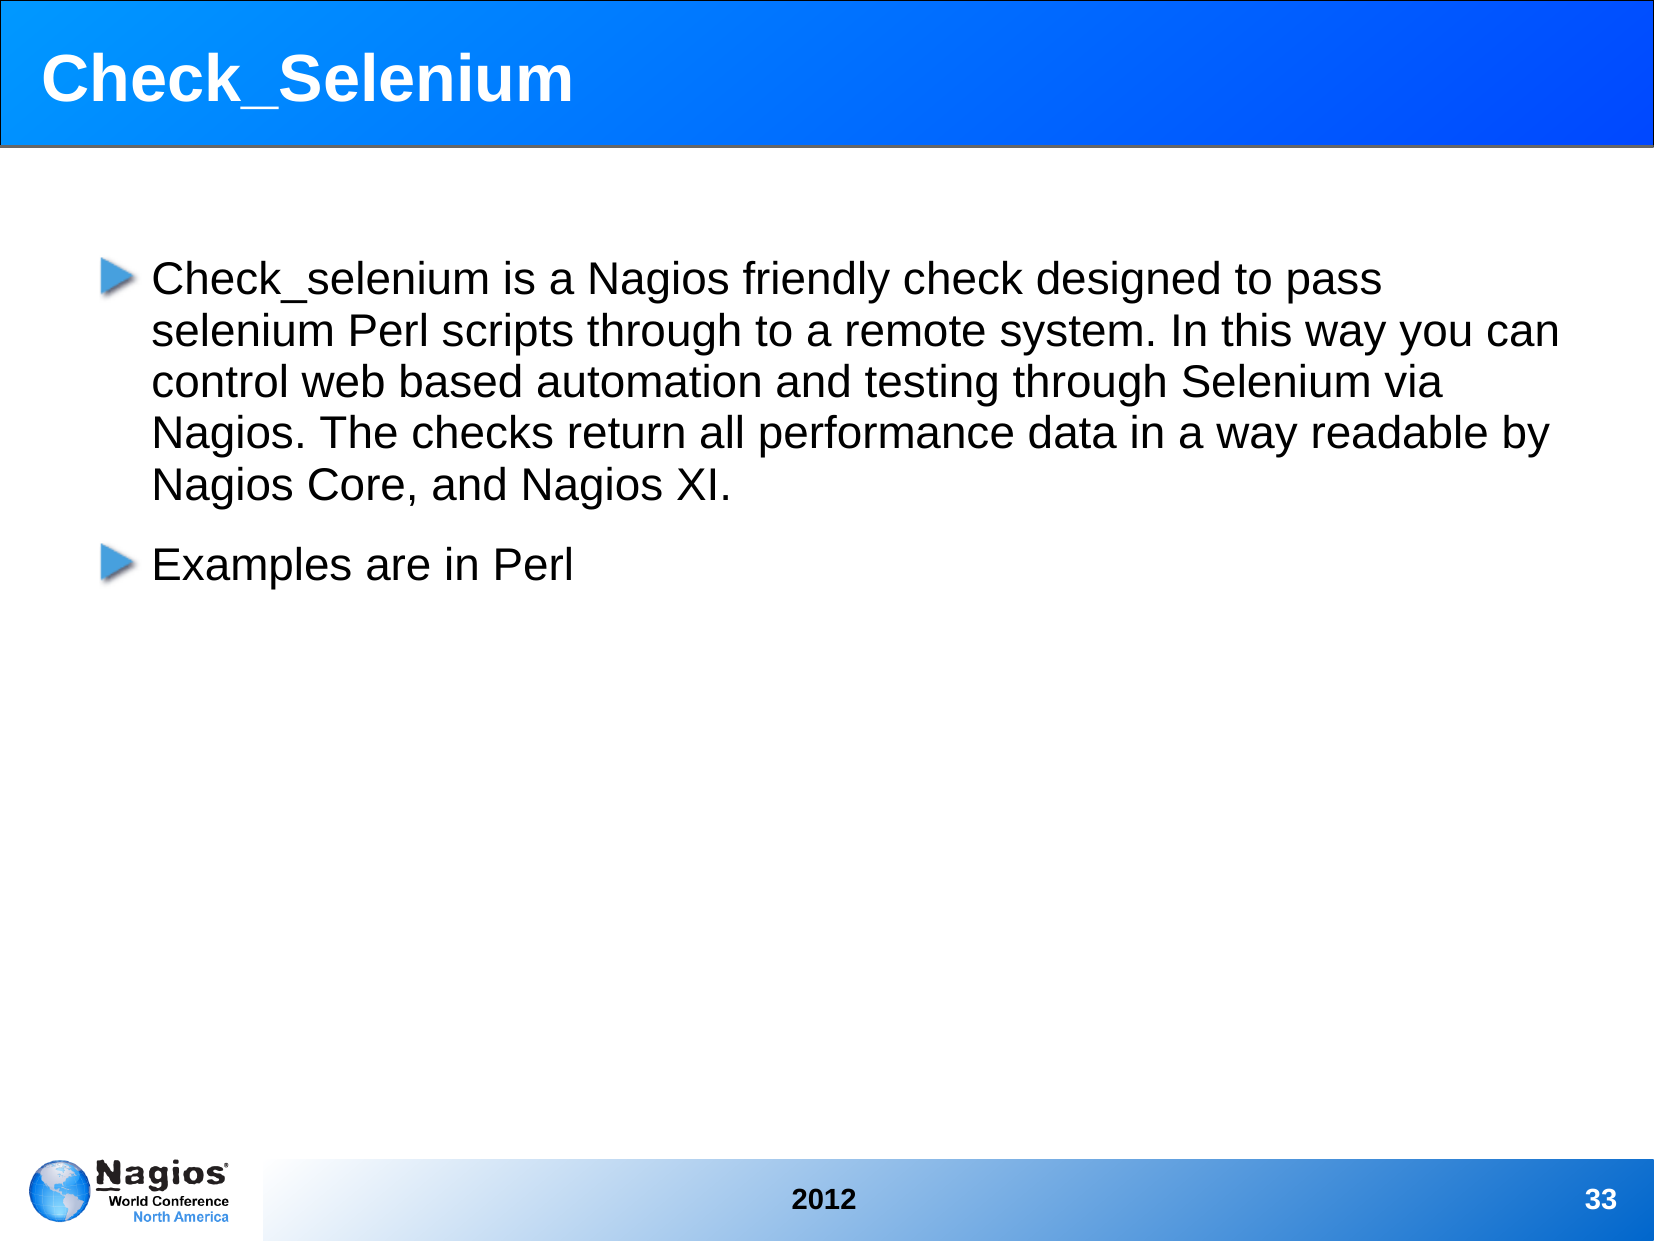

# Check_Selenium
Check_selenium is a Nagios friendly check designed to pass selenium Perl scripts through to a remote system. In this way you can control web based automation and testing through Selenium via Nagios. The checks return all performance data in a way readable by Nagios Core, and Nagios XI.
Examples are in Perl
2011
33